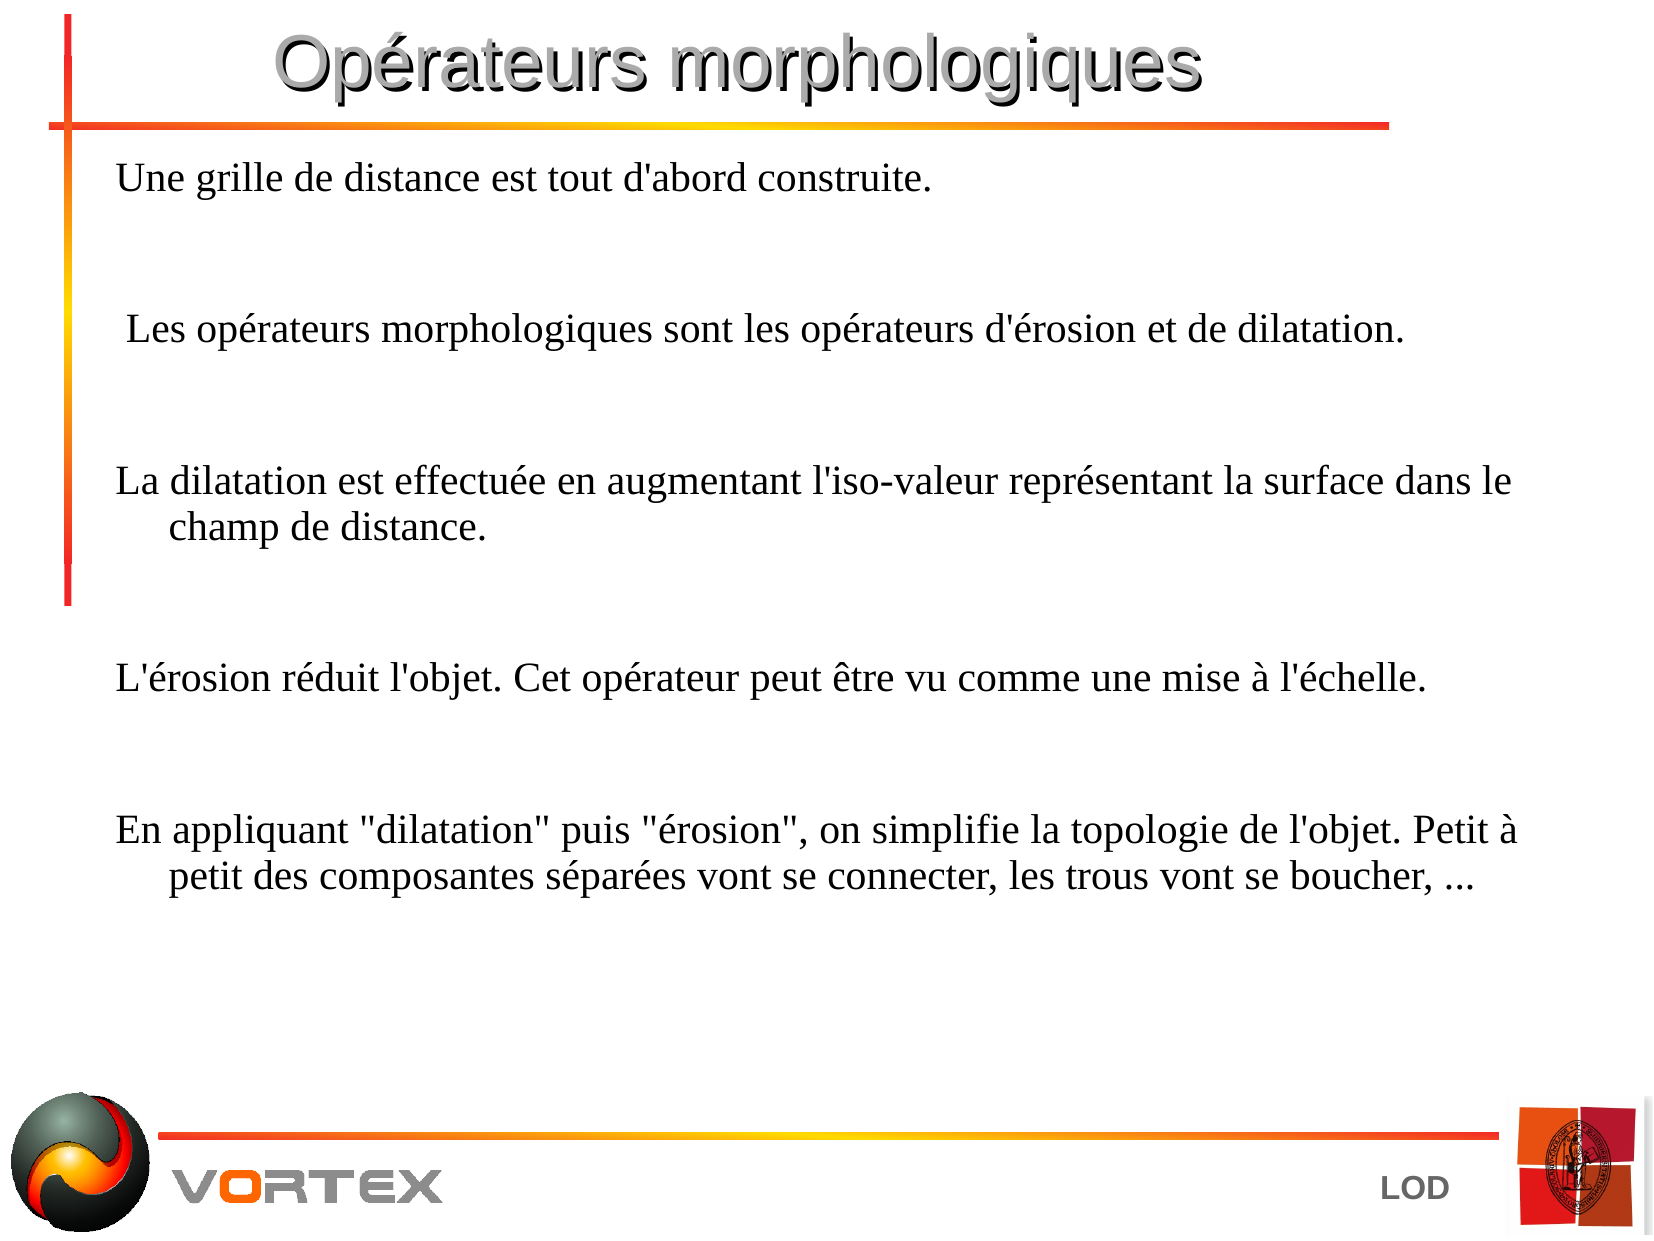

# Opérateurs morphologiques
Une grille de distance est tout d'abord construite.
 Les opérateurs morphologiques sont les opérateurs d'érosion et de dilatation.
La dilatation est effectuée en augmentant l'iso-valeur représentant la surface dans le champ de distance.
L'érosion réduit l'objet. Cet opérateur peut être vu comme une mise à l'échelle.
En appliquant "dilatation" puis "érosion", on simplifie la topologie de l'objet. Petit à petit des composantes séparées vont se connecter, les trous vont se boucher, ...